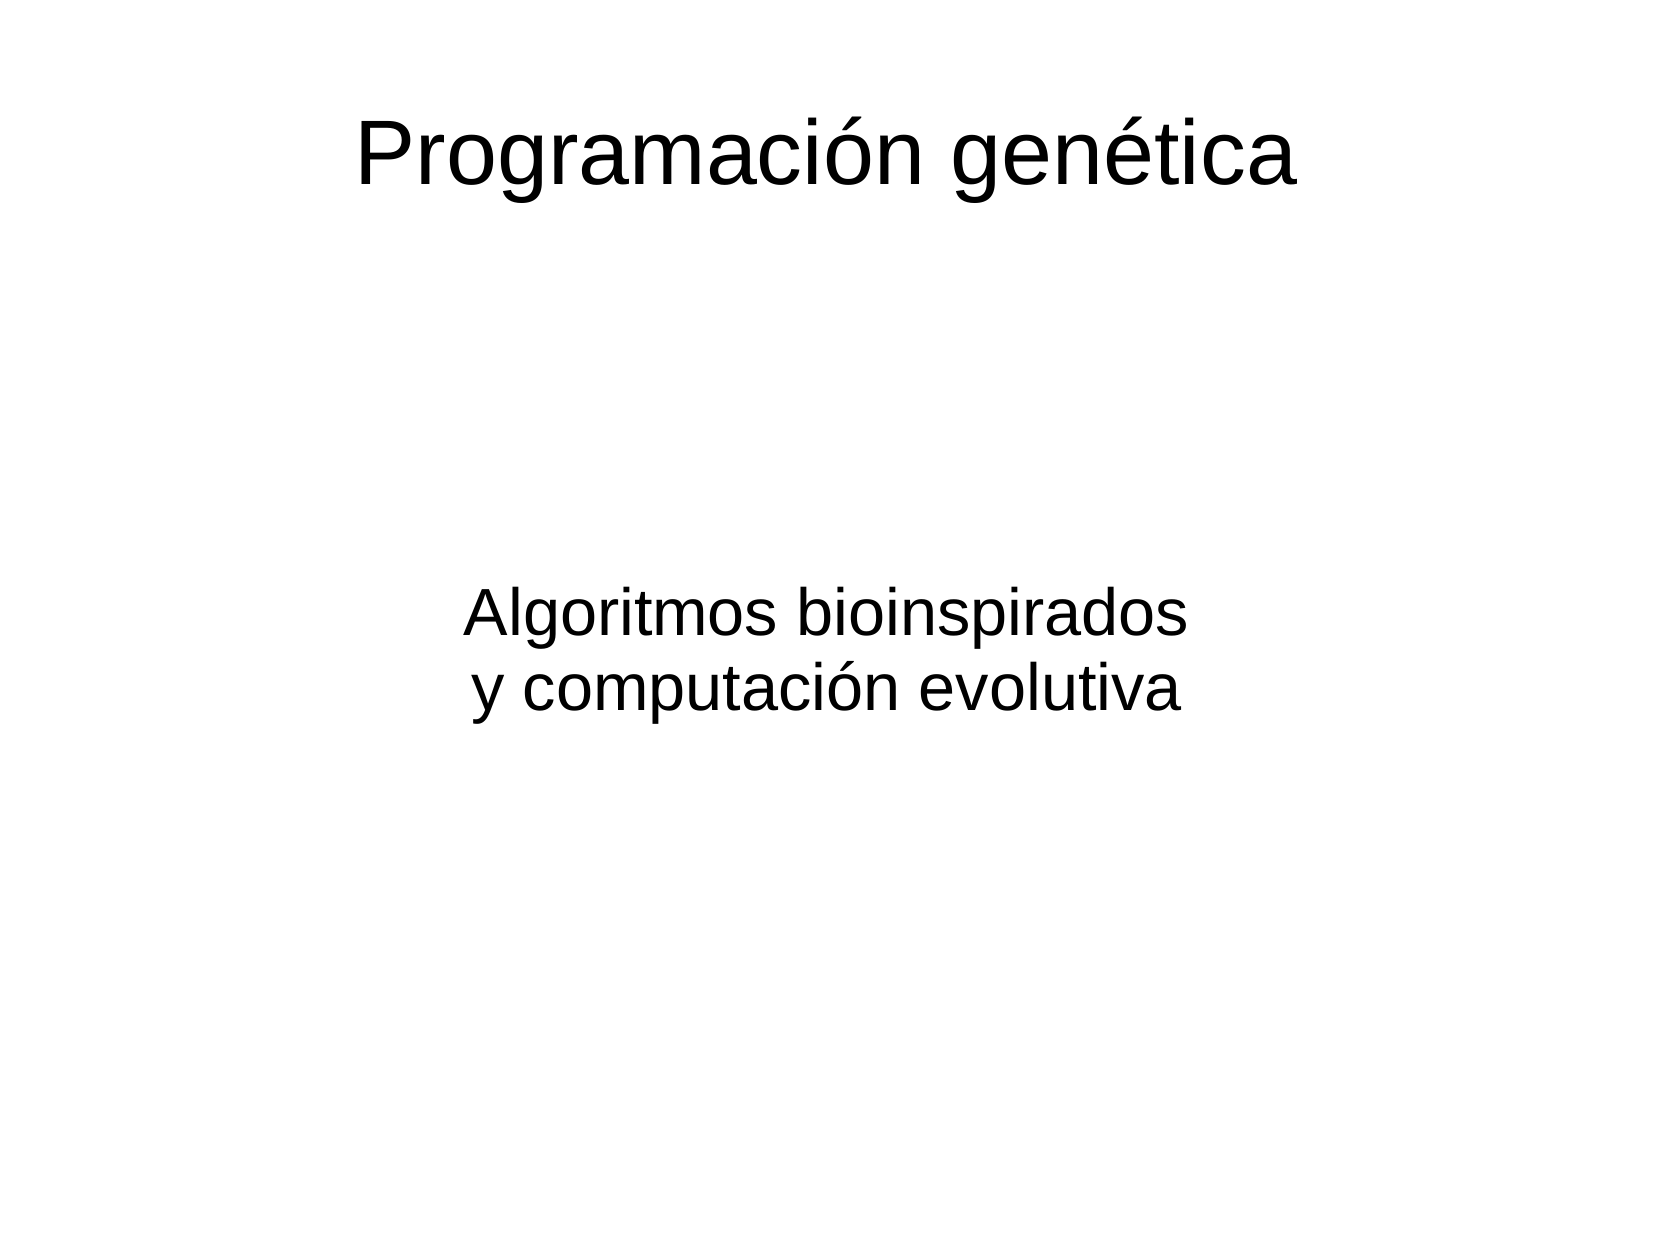

# Programación genética
Algoritmos bioinspirados
y computación evolutiva